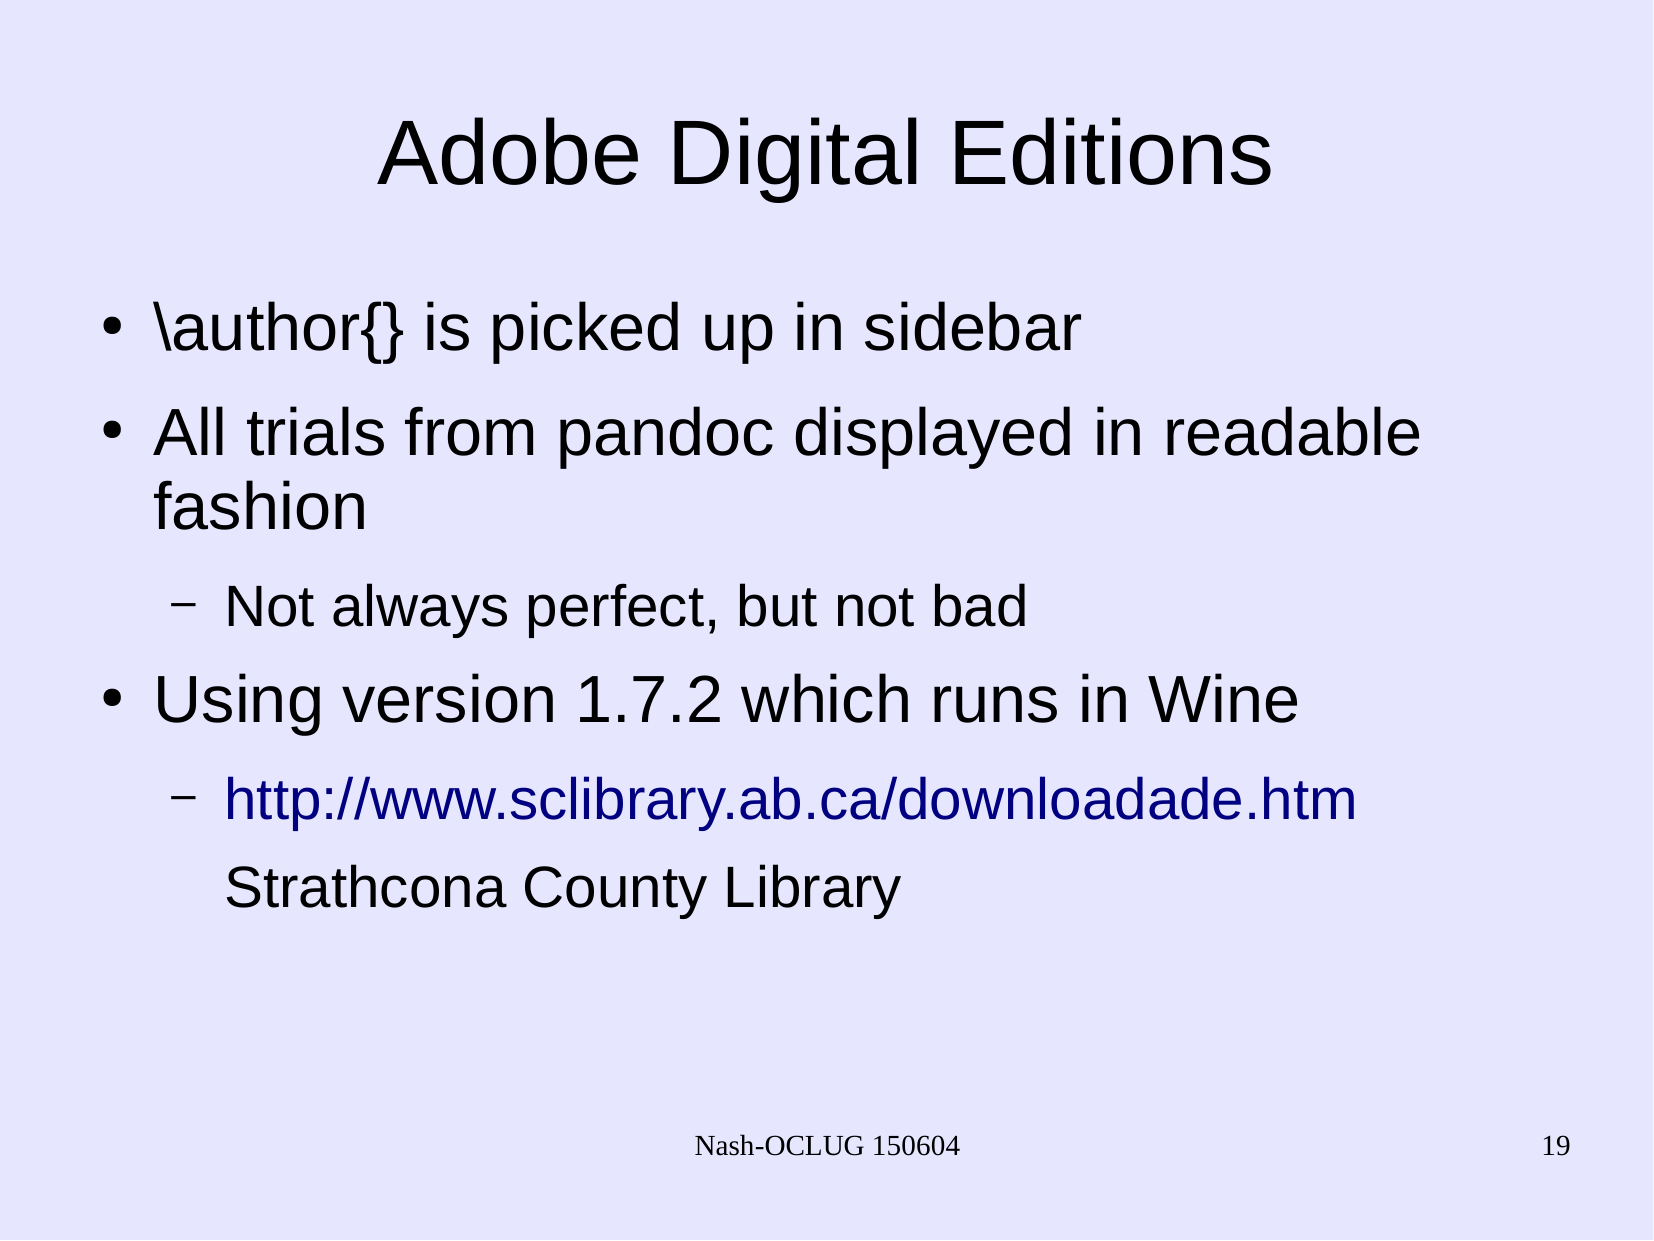

# Adobe Digital Editions
\author{} is picked up in sidebar
All trials from pandoc displayed in readable fashion
Not always perfect, but not bad
Using version 1.7.2 which runs in Wine
http://www.sclibrary.ab.ca/downloadade.htm
Strathcona County Library
19